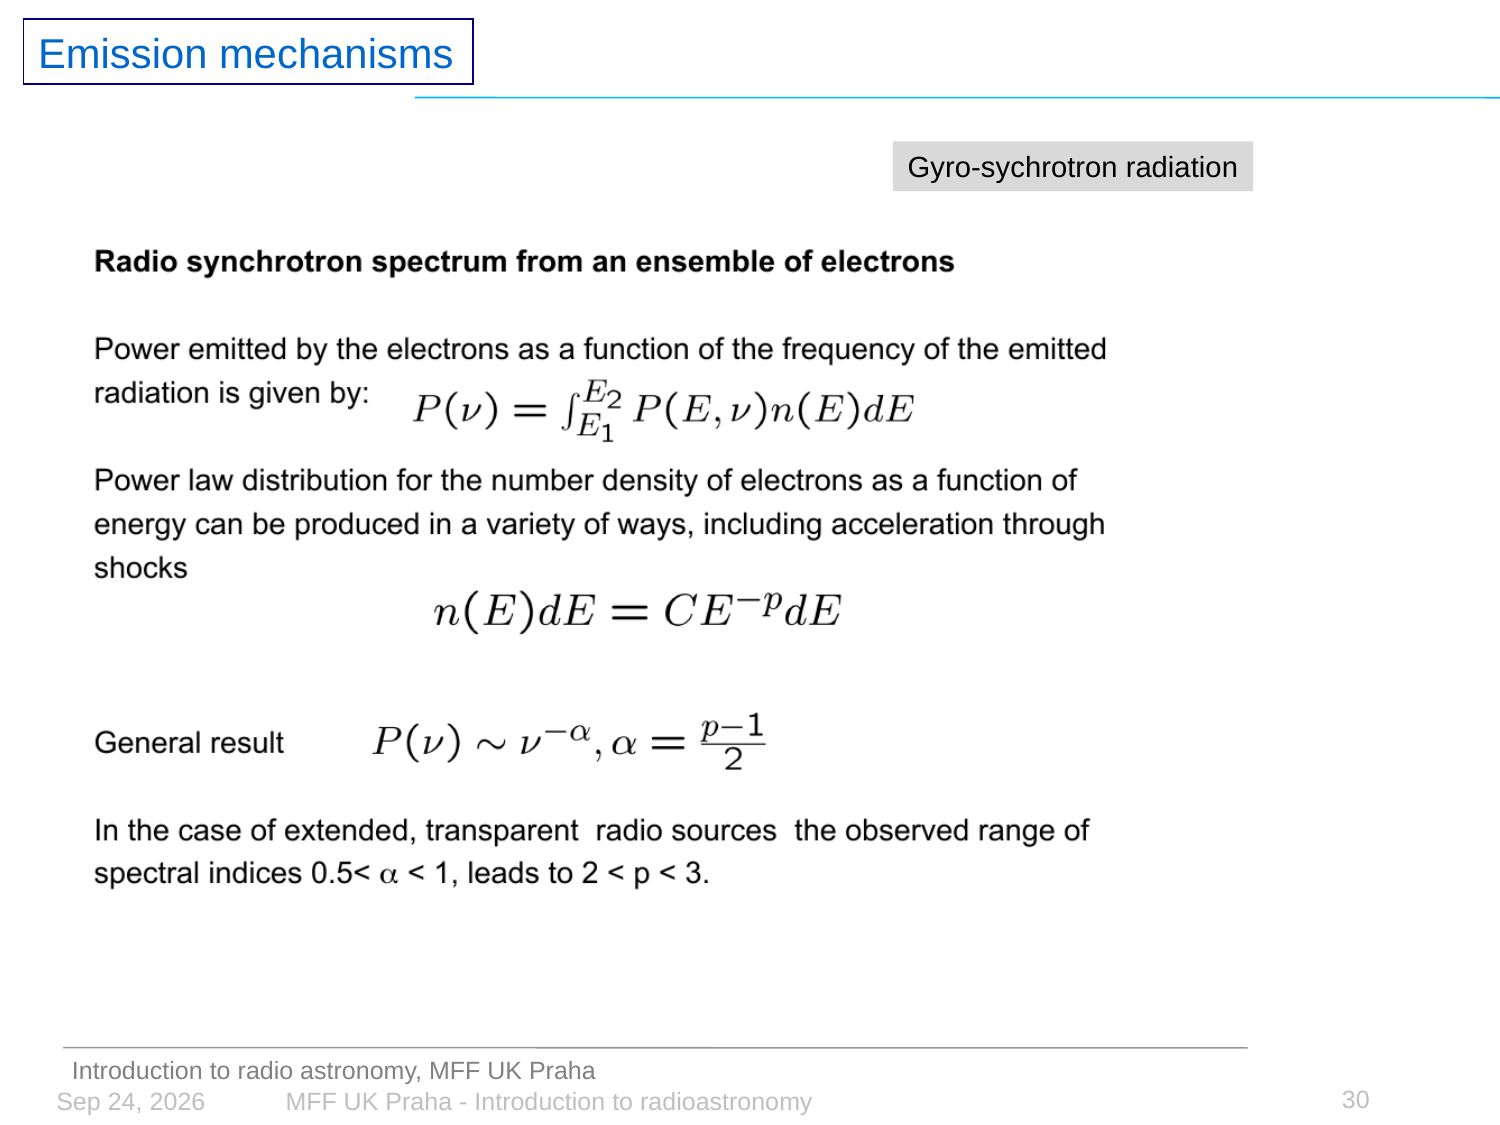

Emission mechanisms
Gyro-sychrotron radiation
Introduction to radio astronomy
MFF UK Praha - Introduction to radioastronomy